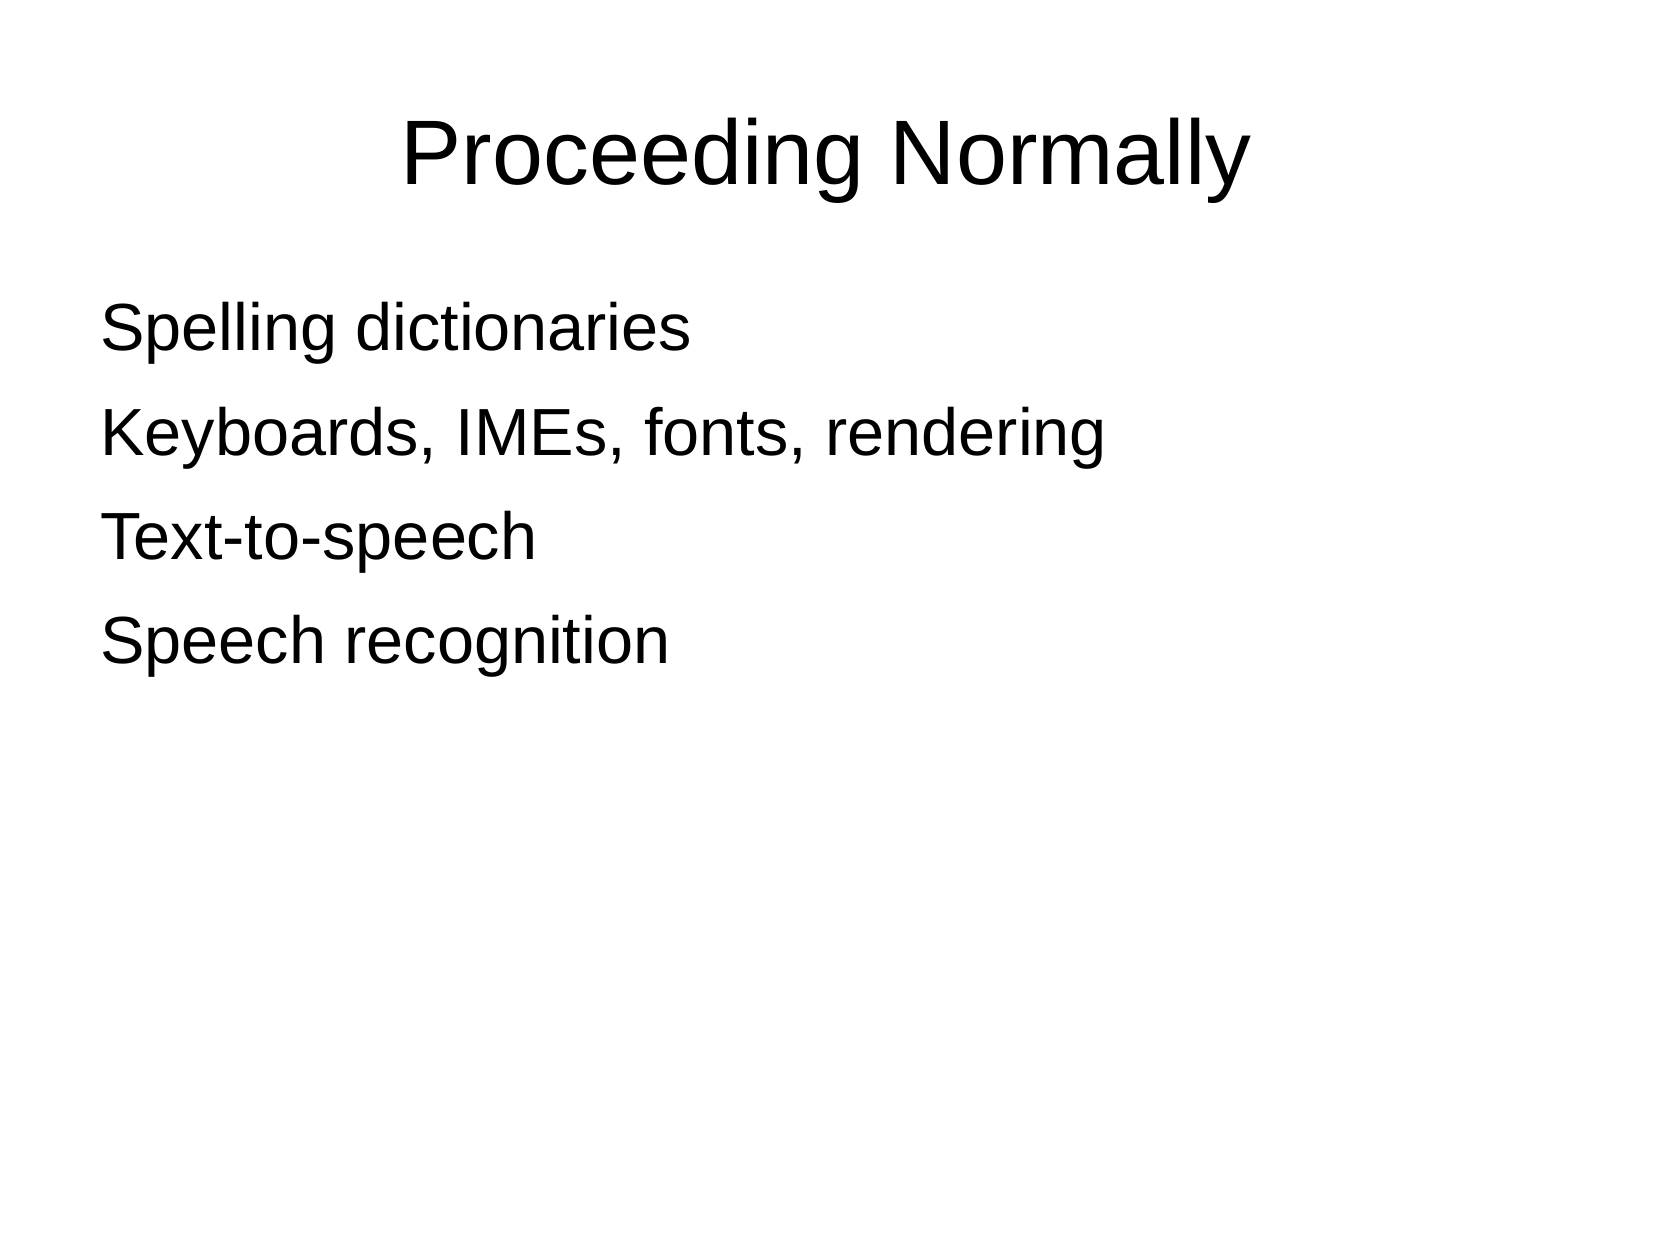

# Proceeding Normally
Spelling dictionaries
Keyboards, IMEs, fonts, rendering
Text-to-speech
Speech recognition